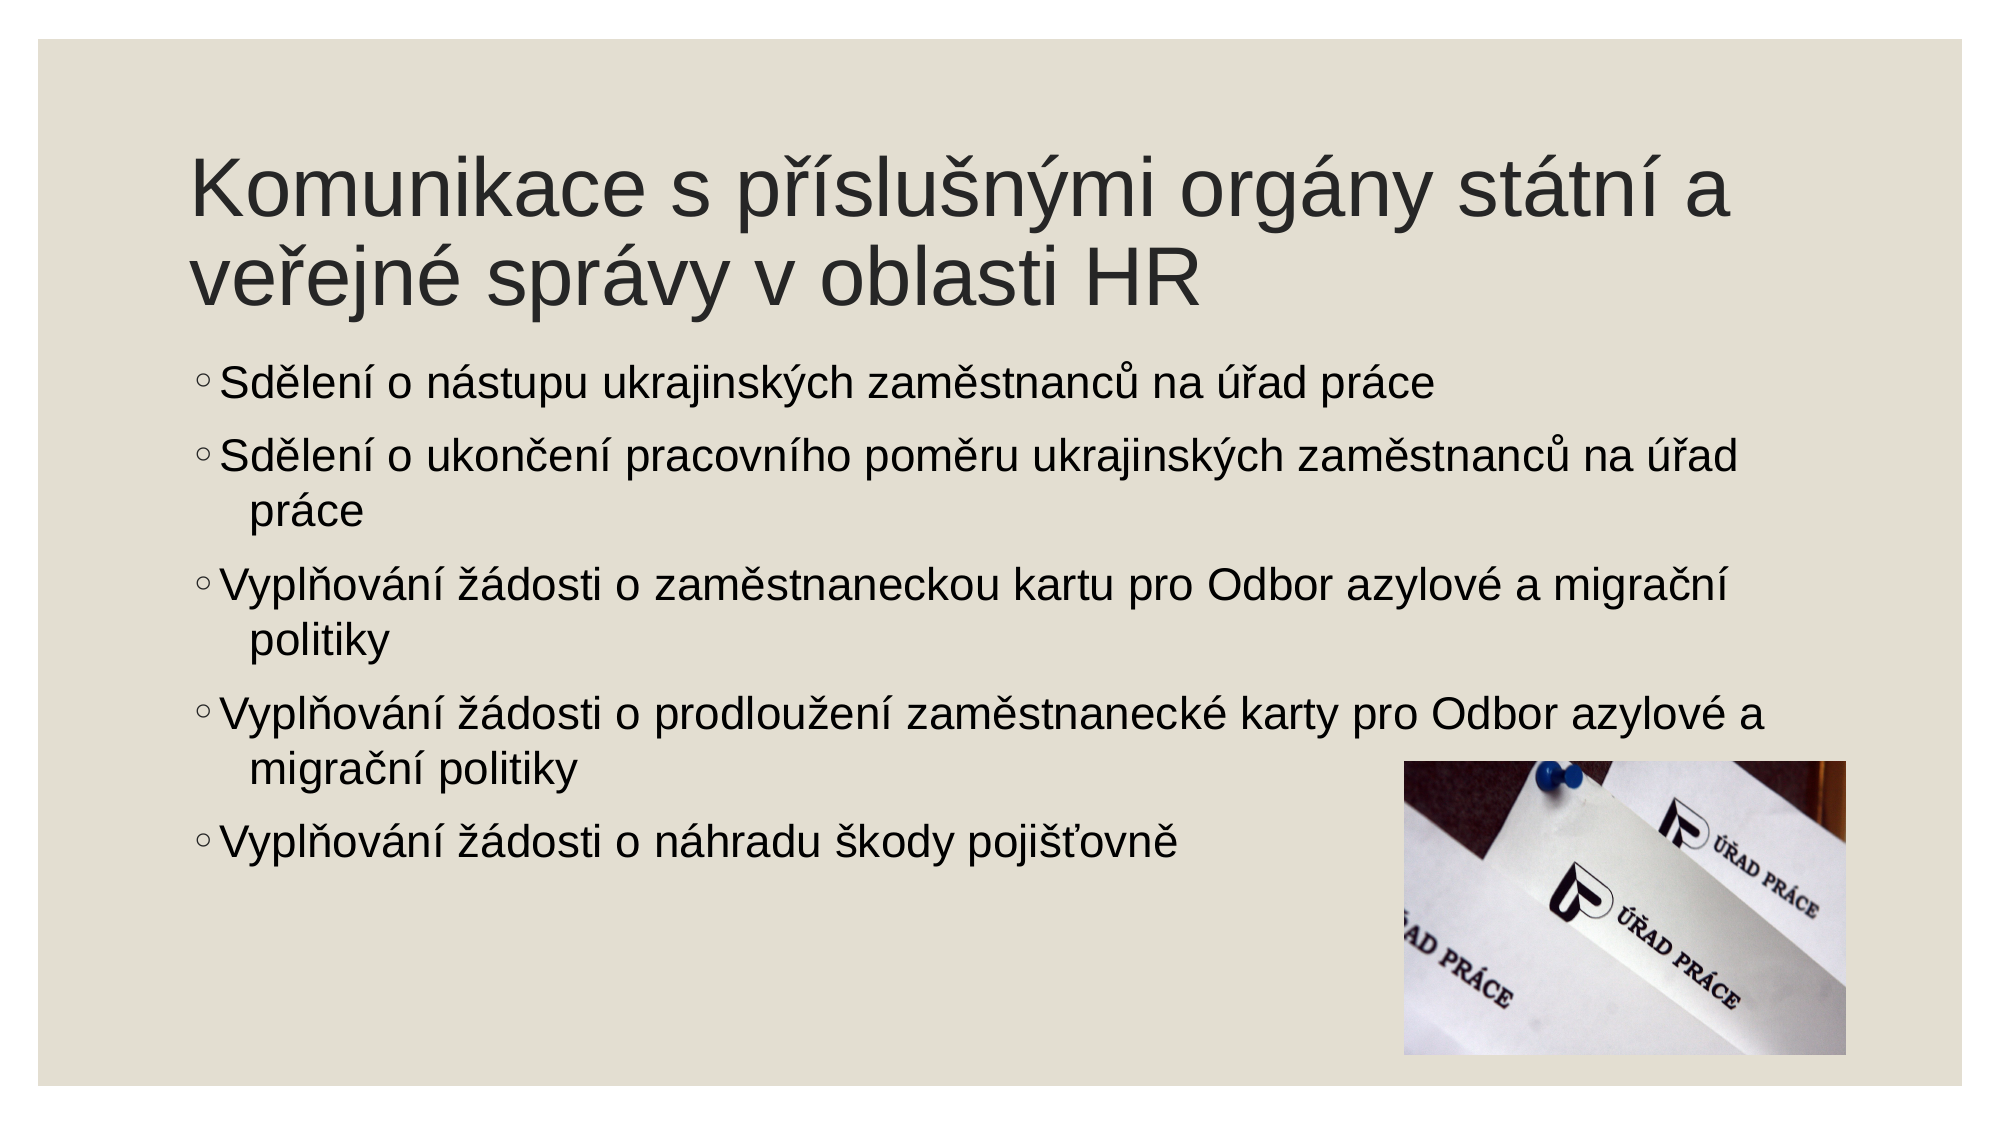

# Komunikace s příslušnými orgány státní a veřejné správy v oblasti HR
Sdělení o nástupu ukrajinských zaměstnanců na úřad práce
Sdělení o ukončení pracovního poměru ukrajinských zaměstnanců na úřad práce
Vyplňování žádosti o zaměstnaneckou kartu pro Odbor azylové a migrační politiky
Vyplňování žádosti o prodloužení zaměstnanecké karty pro Odbor azylové a migrační politiky
Vyplňování žádosti o náhradu škody pojišťovně